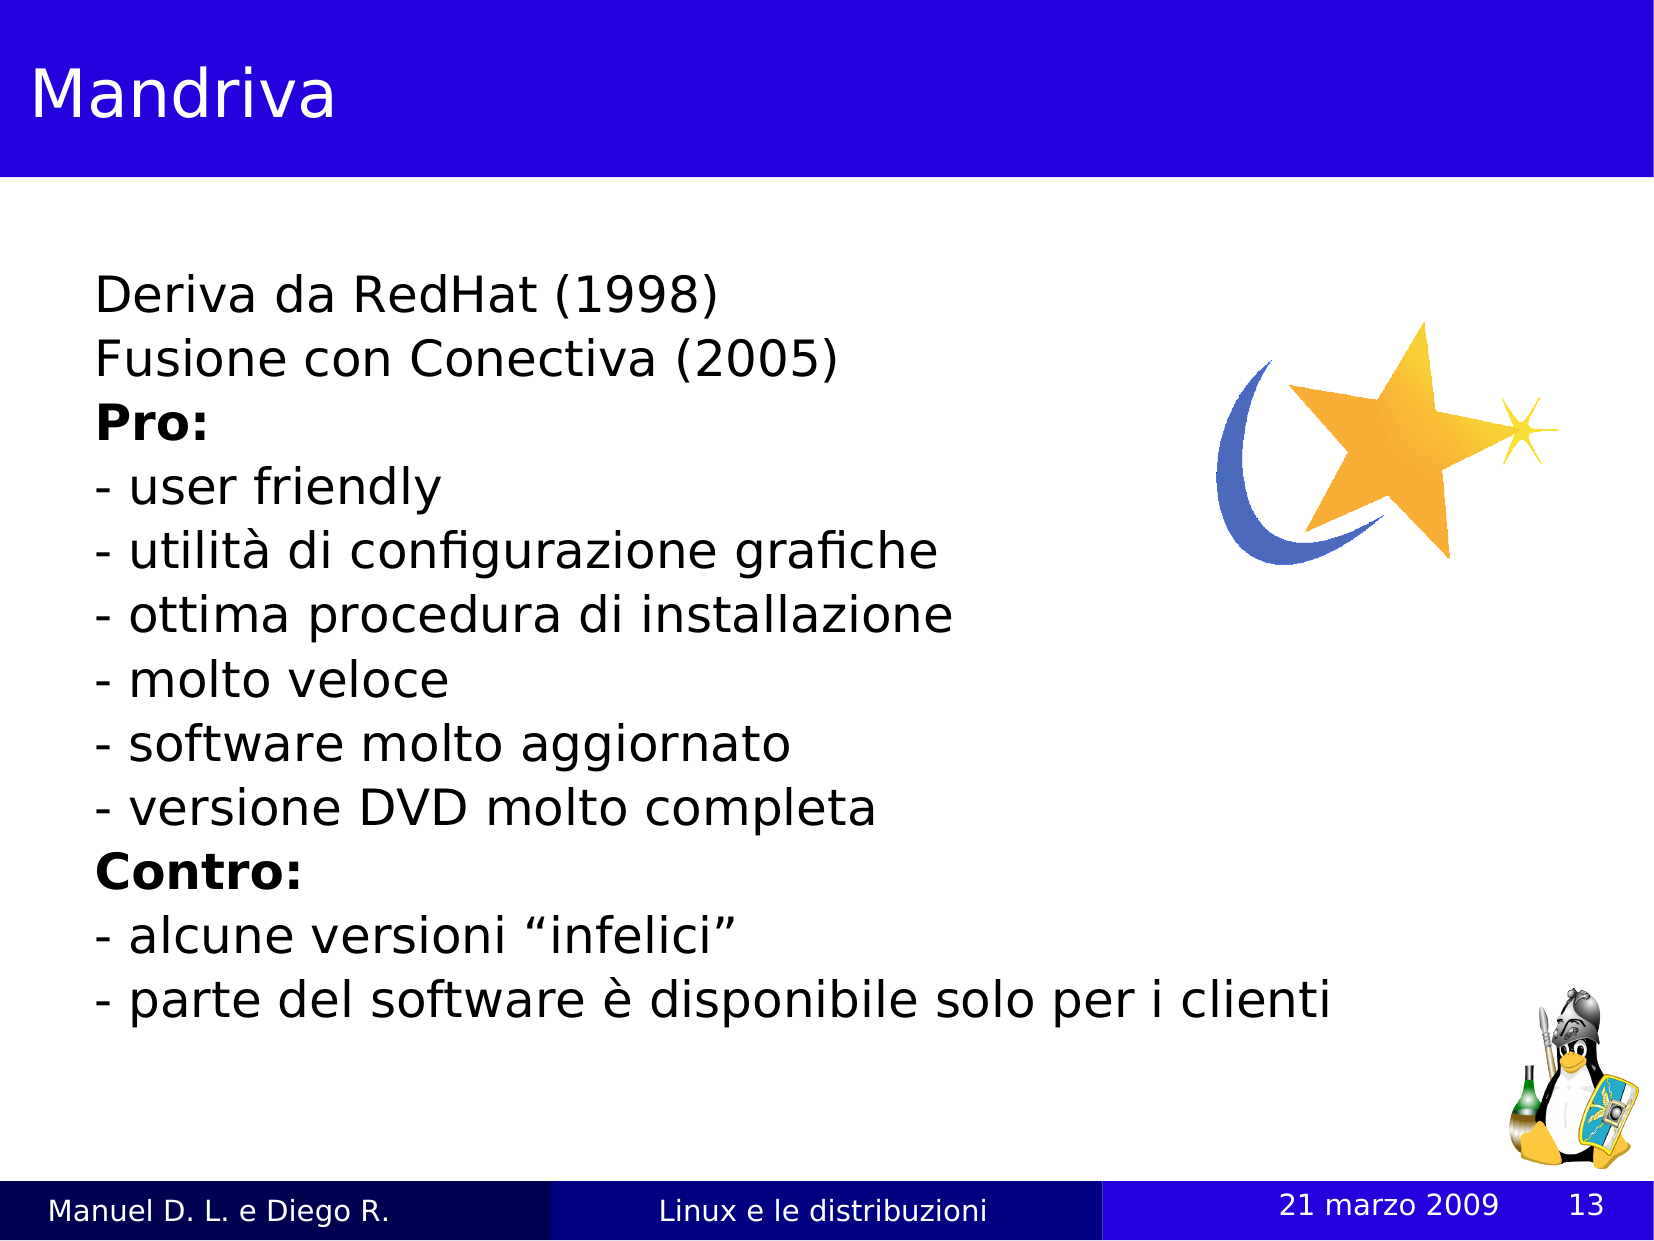

# Mandriva
Deriva da RedHat (1998)
Fusione con Conectiva (2005)
Pro:
- user friendly
- utilità di configurazione grafiche
- ottima procedura di installazione
- molto veloce
- software molto aggiornato
- versione DVD molto completa
Contro:
- alcune versioni “infelici”
- parte del software è disponibile solo per i clienti